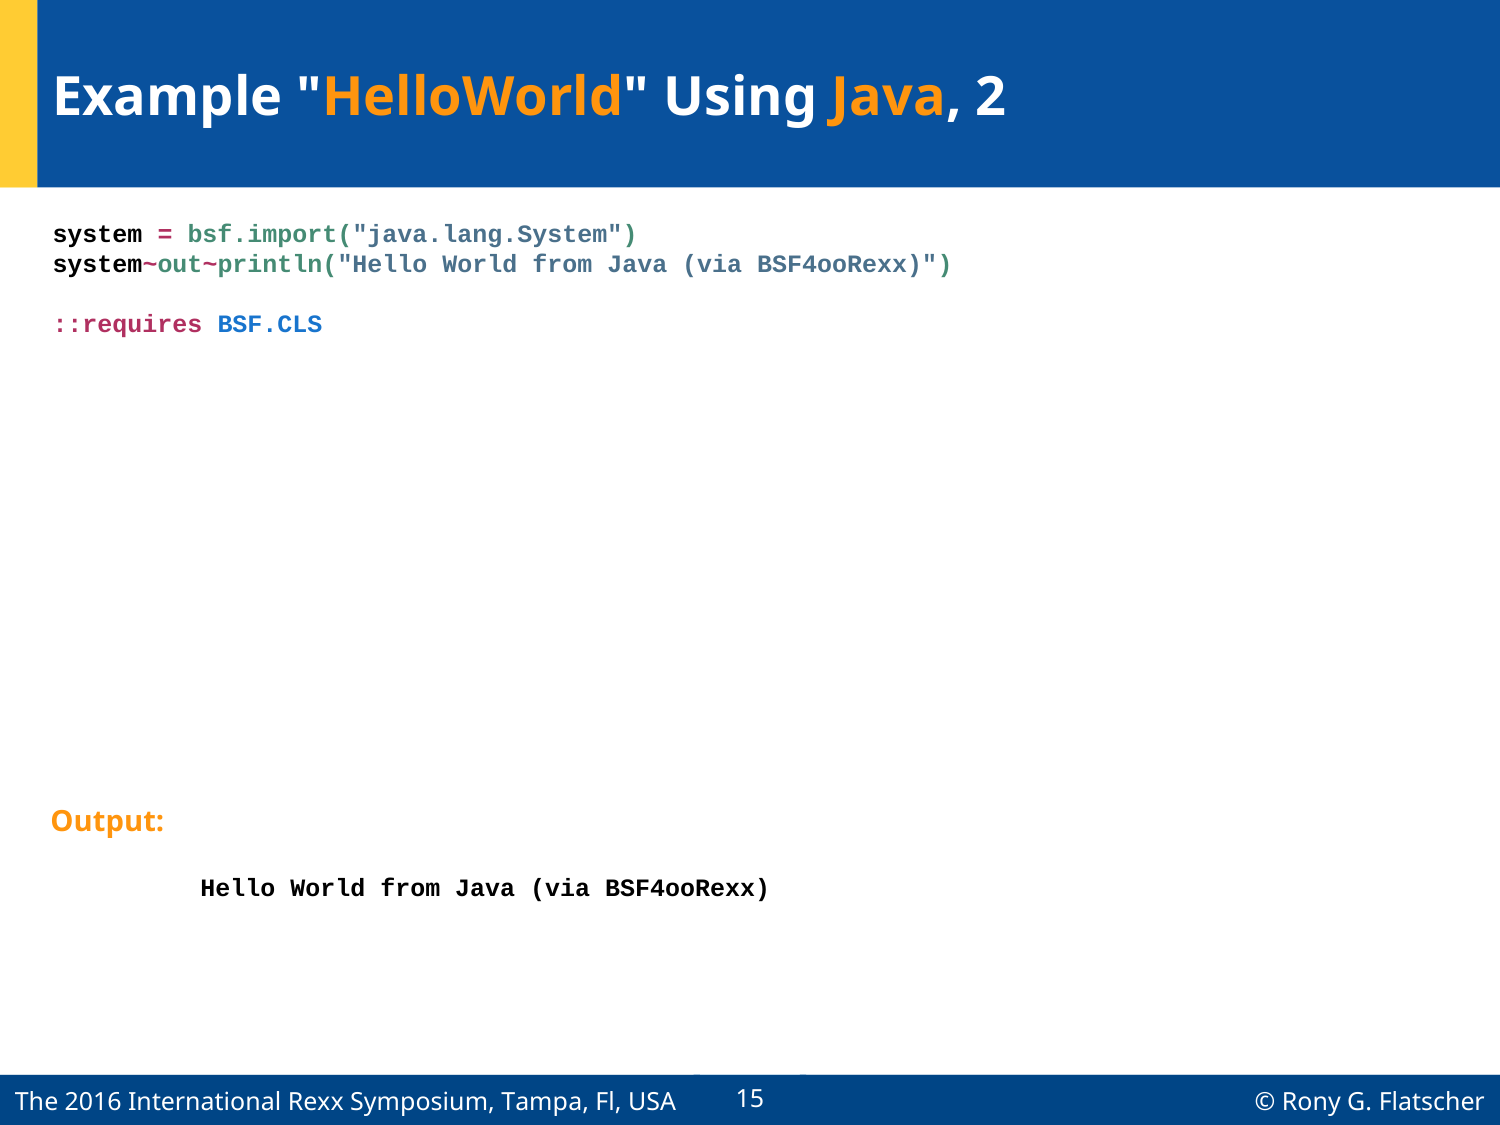

# Example "HelloWorld" Using Java, 2
system = bsf.import("java.lang.System")
system~out~println("Hello World from Java (via BSF4ooRexx)")
::requires BSF.CLS
Output:
	Hello World from Java (via BSF4ooRexx)